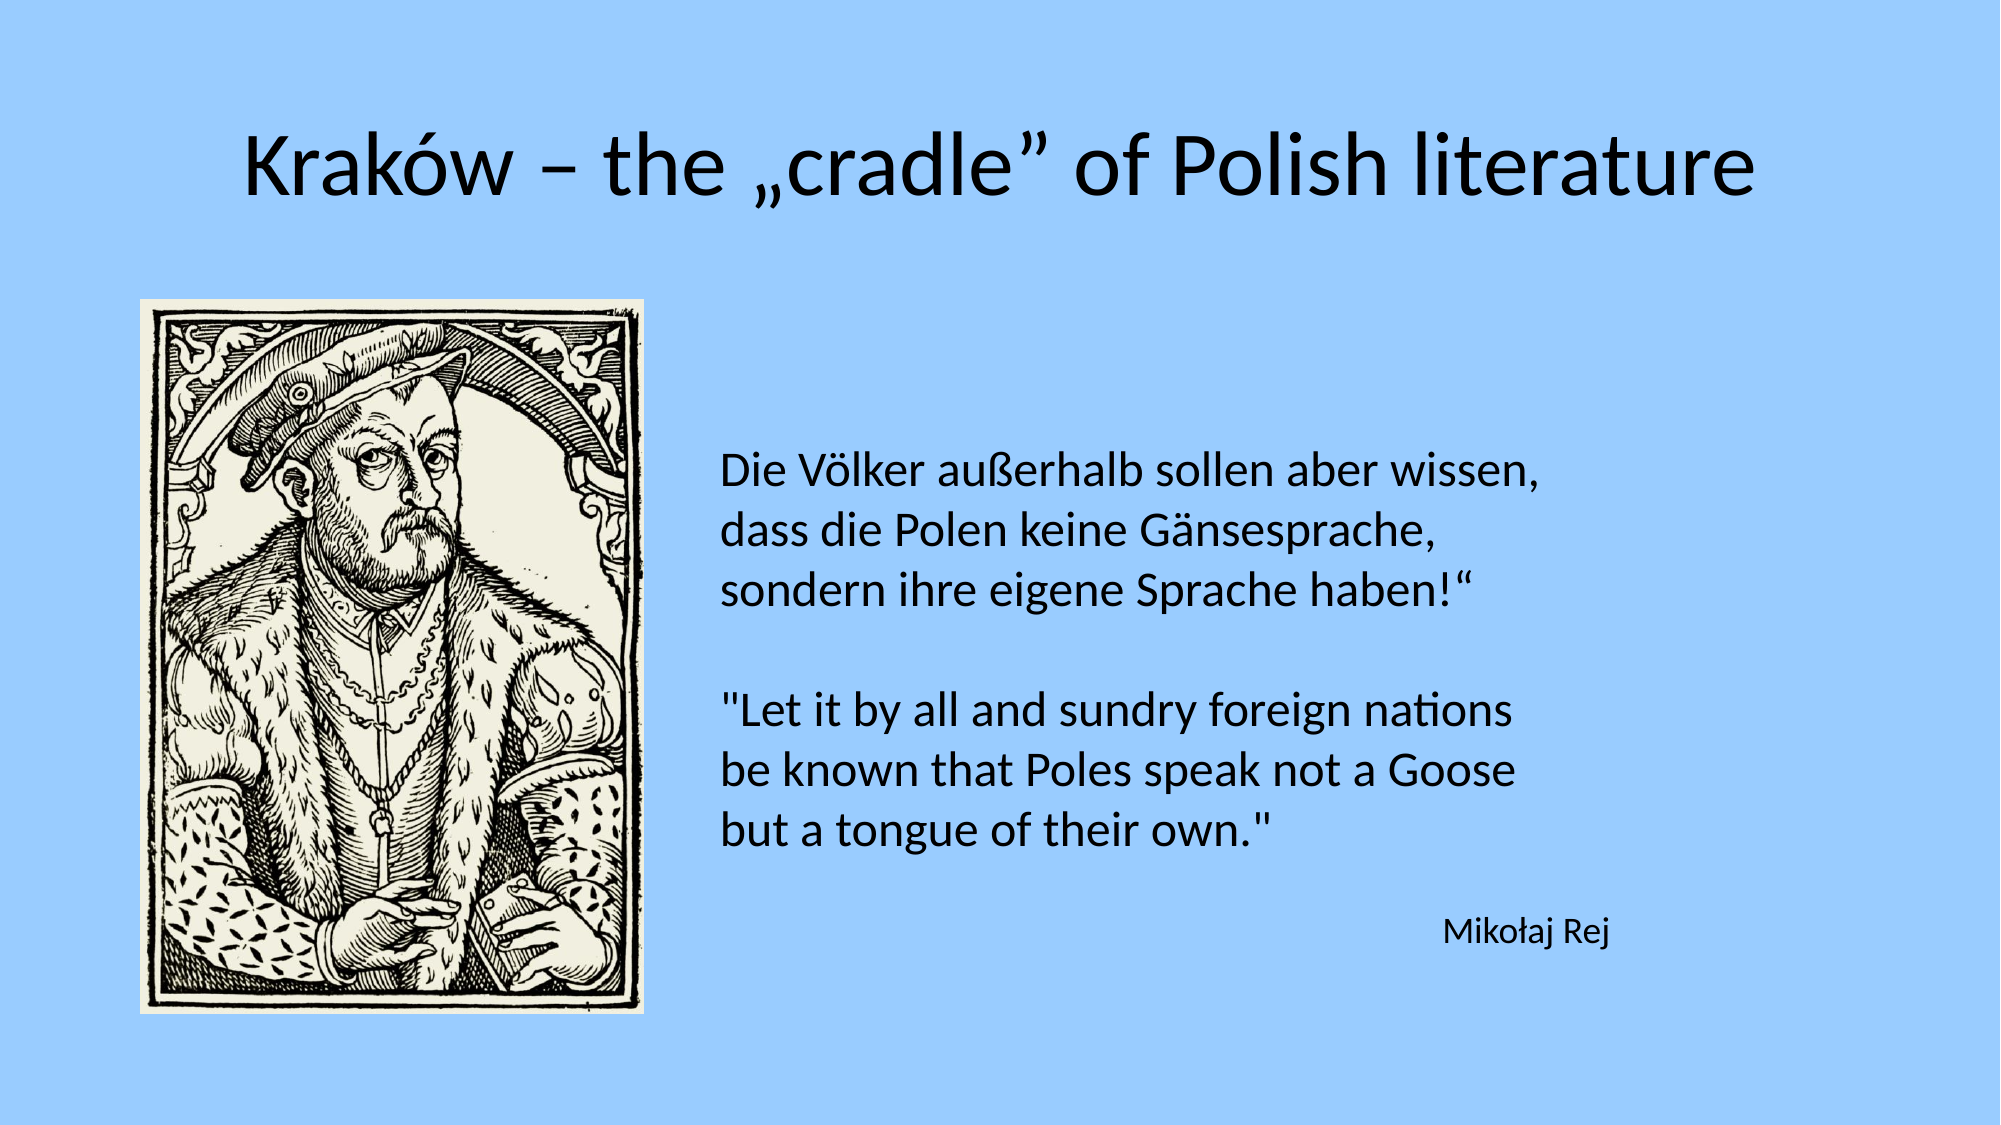

# Kraków – the „cradle” of Polish literature
Die Völker außerhalb sollen aber wissen, dass die Polen keine Gänsesprache, sondern ihre eigene Sprache haben!“
"Let it by all and sundry foreign nations be known that Poles speak not a Goose but a tongue of their own."
Mikołaj Rej